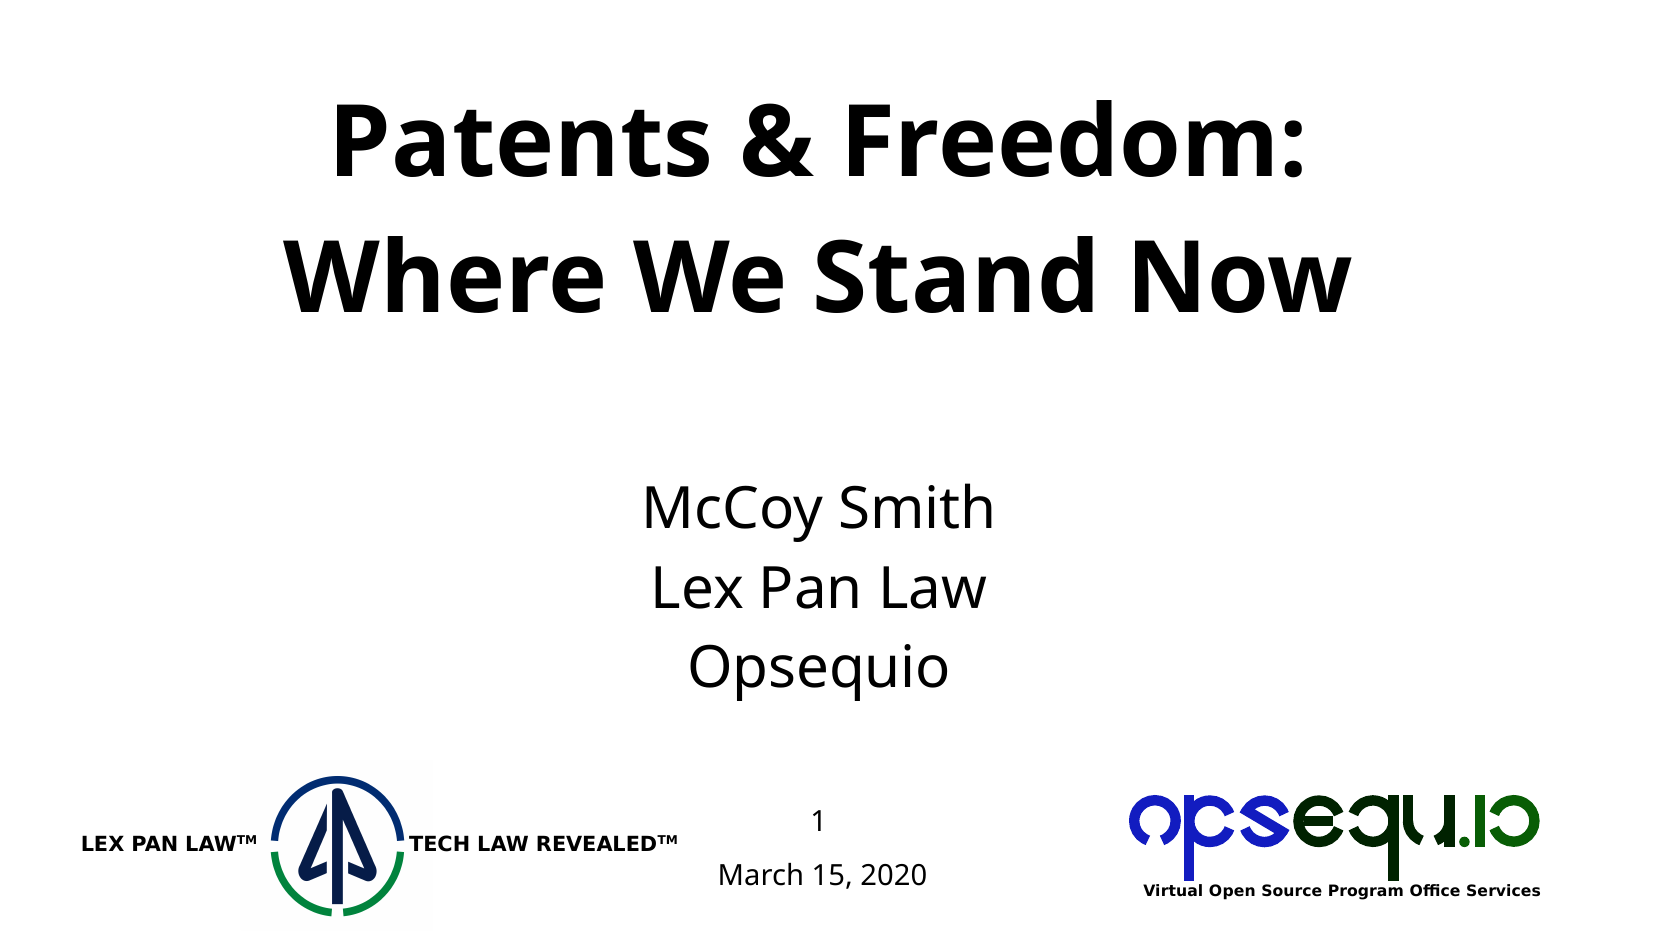

# Patents & Freedom: Where We Stand Now McCoy Smith Lex Pan Law Opsequio
1
March 15, 2020